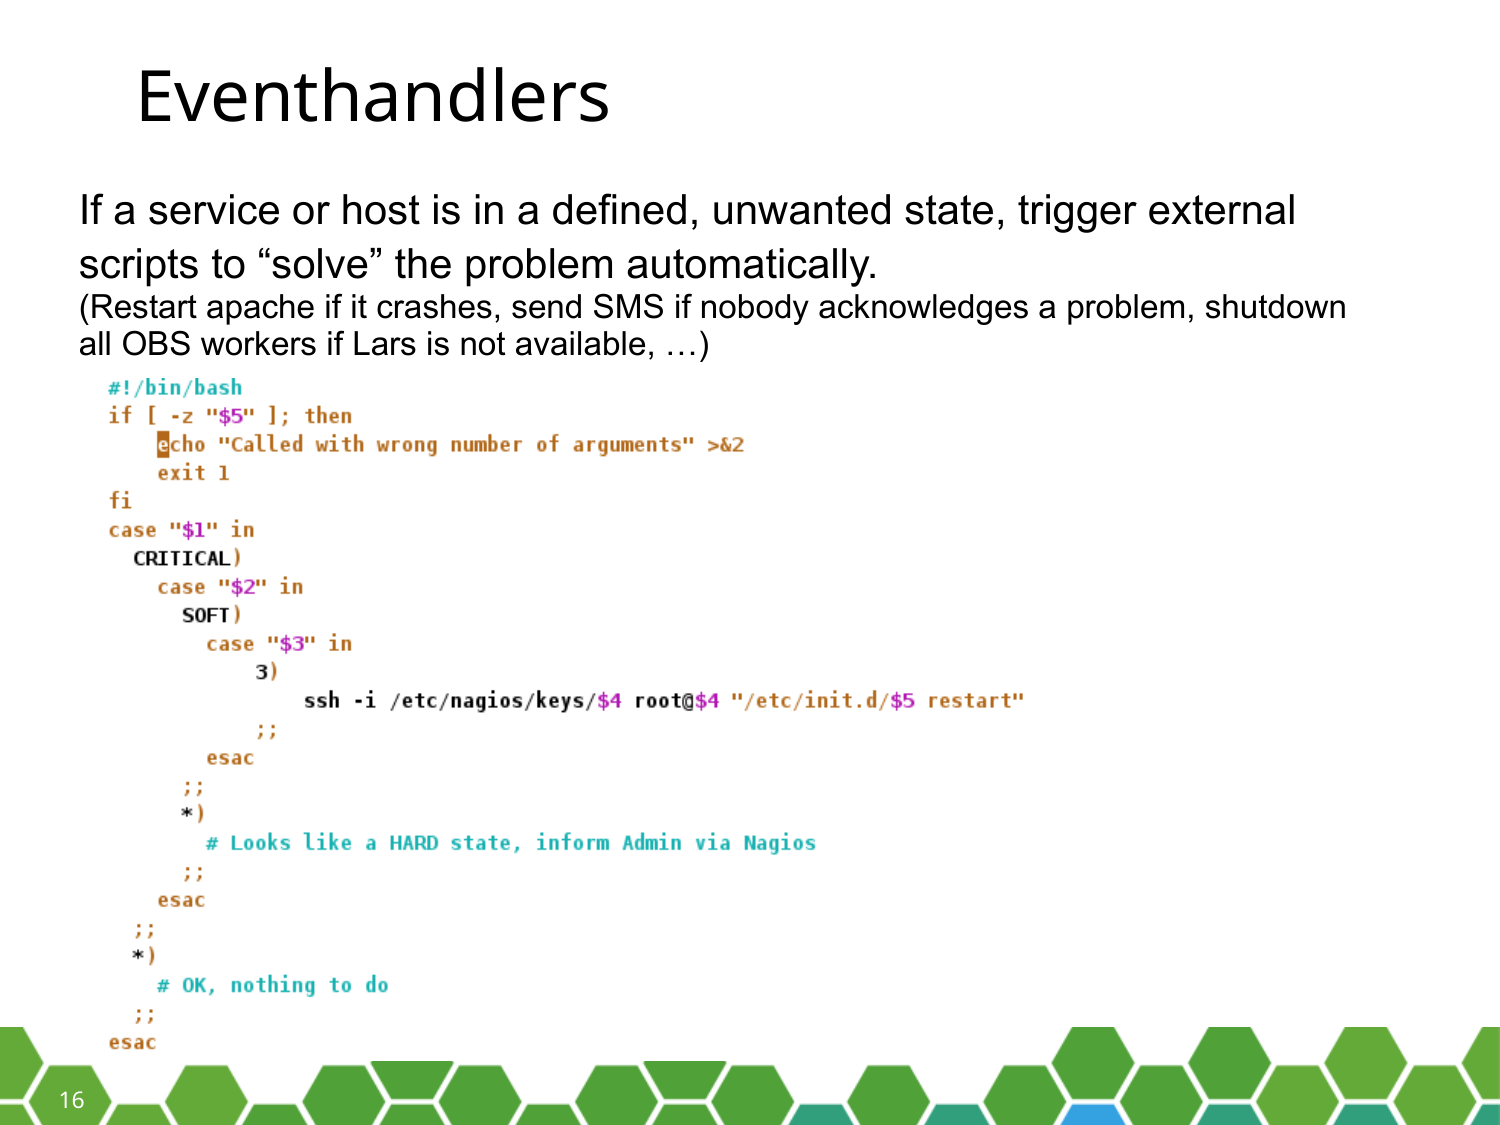

# Eventhandlers
If a service or host is in a defined, unwanted state, trigger external scripts to “solve” the problem automatically.
(Restart apache if it crashes, send SMS if nobody acknowledges a problem, shutdown all OBS workers if Lars is not available, …)